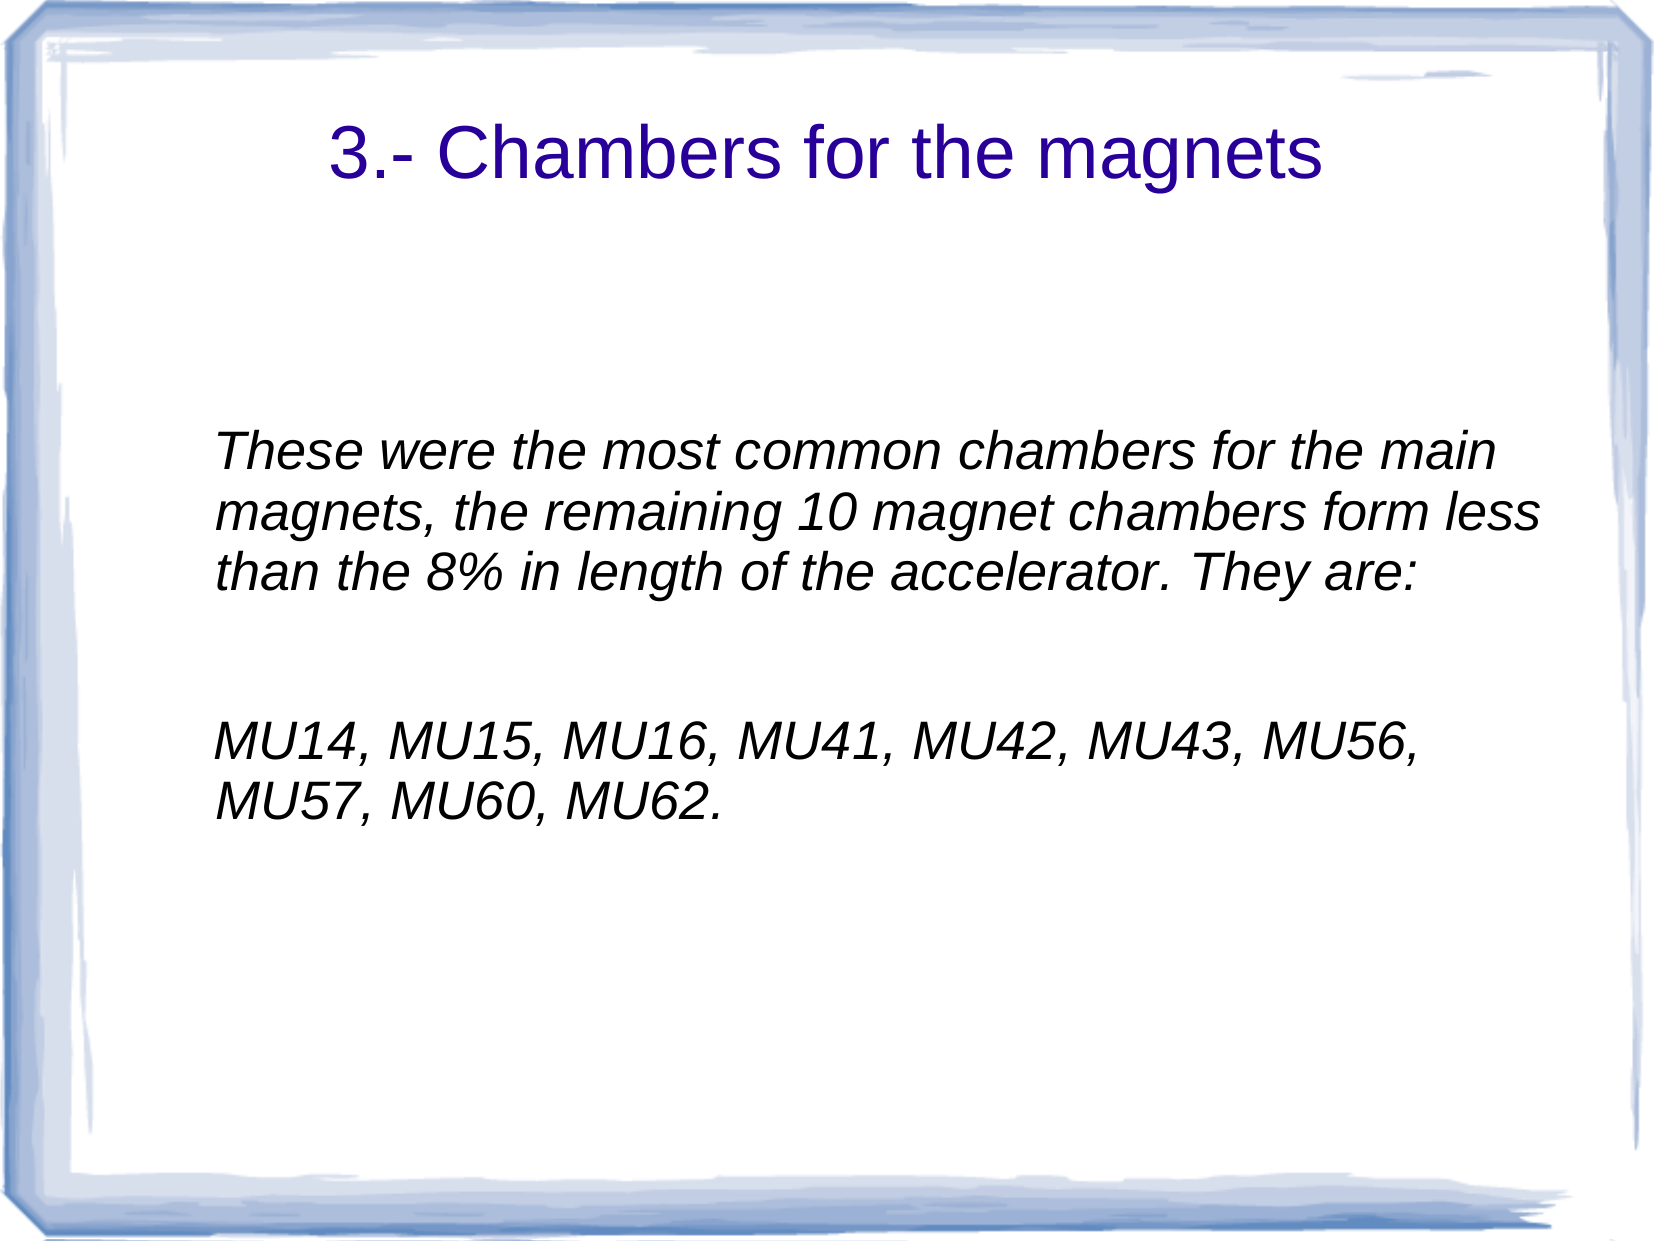

# 3.- Chambers for the magnets
 These were the most common chambers for the main magnets, the remaining 10 magnet chambers form less than the 8% in length of the accelerator. They are:
 MU14, MU15, MU16, MU41, MU42, MU43, MU56, 		MU57, MU60, MU62.